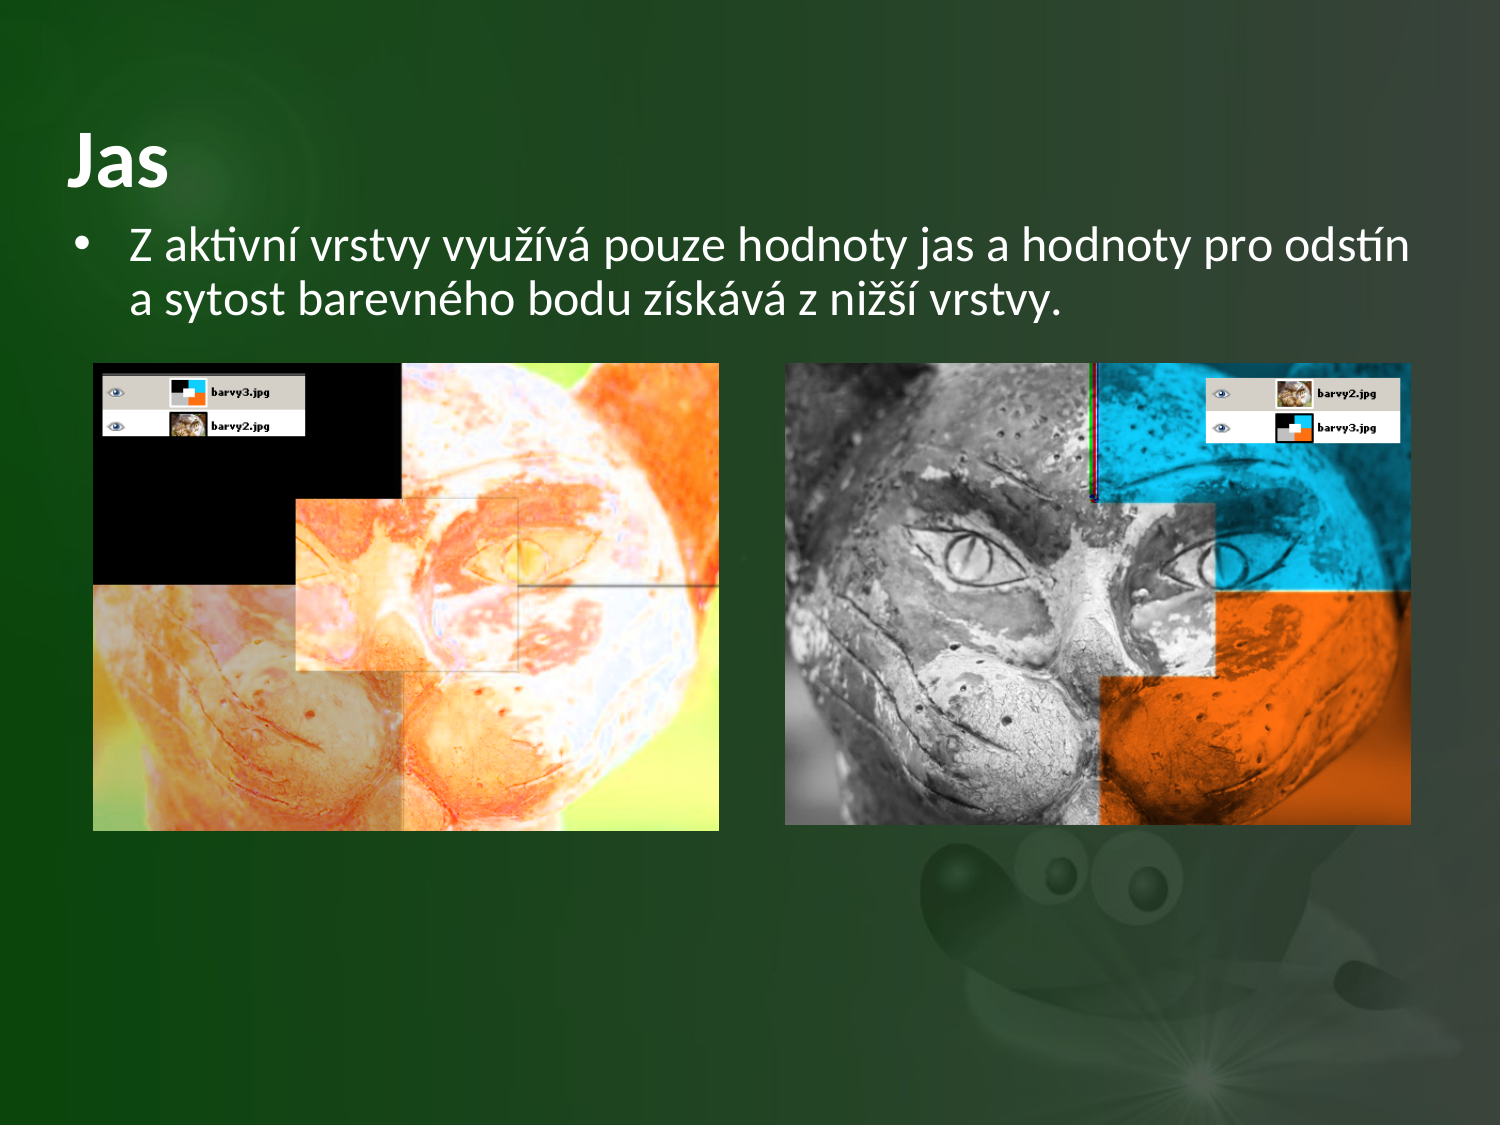

Jas
Z aktivní vrstvy využívá pouze hodnoty jas a hodnoty pro odstín a sytost barevného bodu získává z nižší vrstvy.